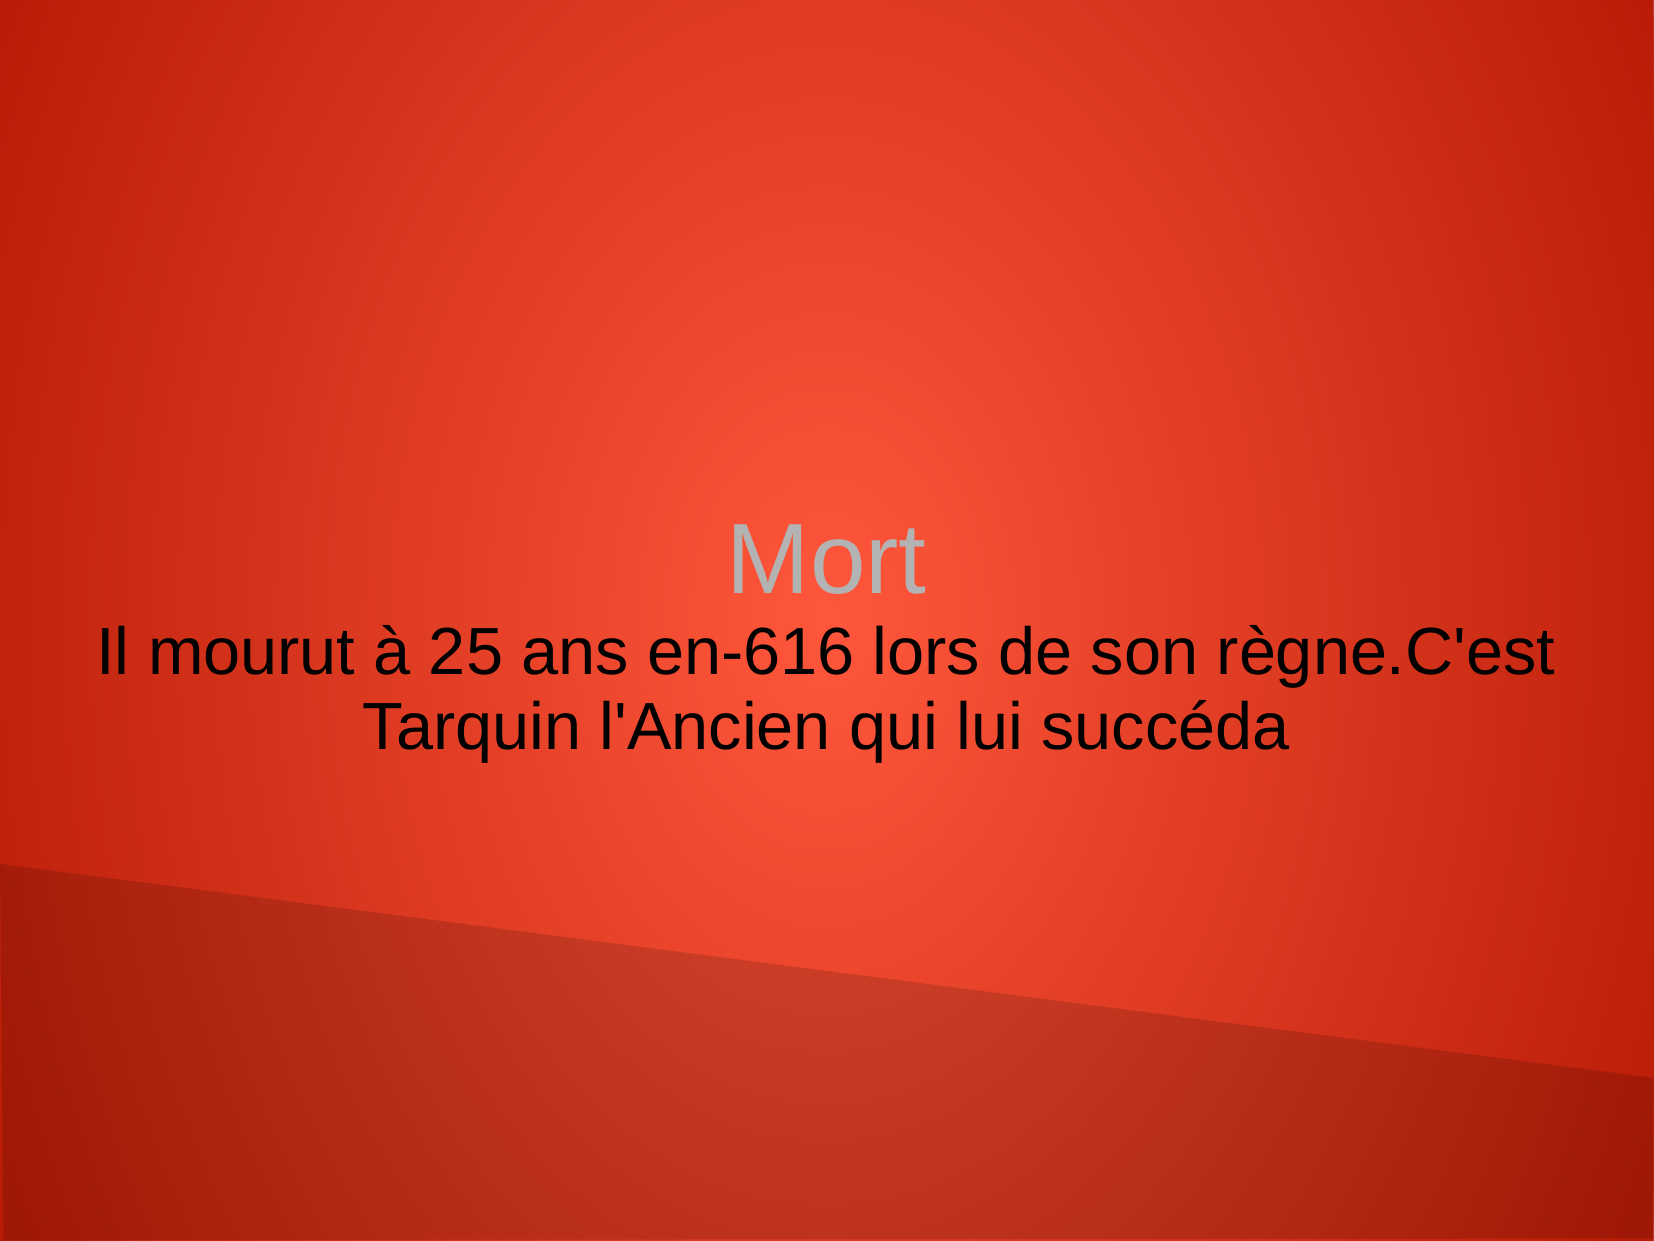

#
Mort
Il mourut à 25 ans en-616 lors de son règne.C'est Tarquin l'Ancien qui lui succéda